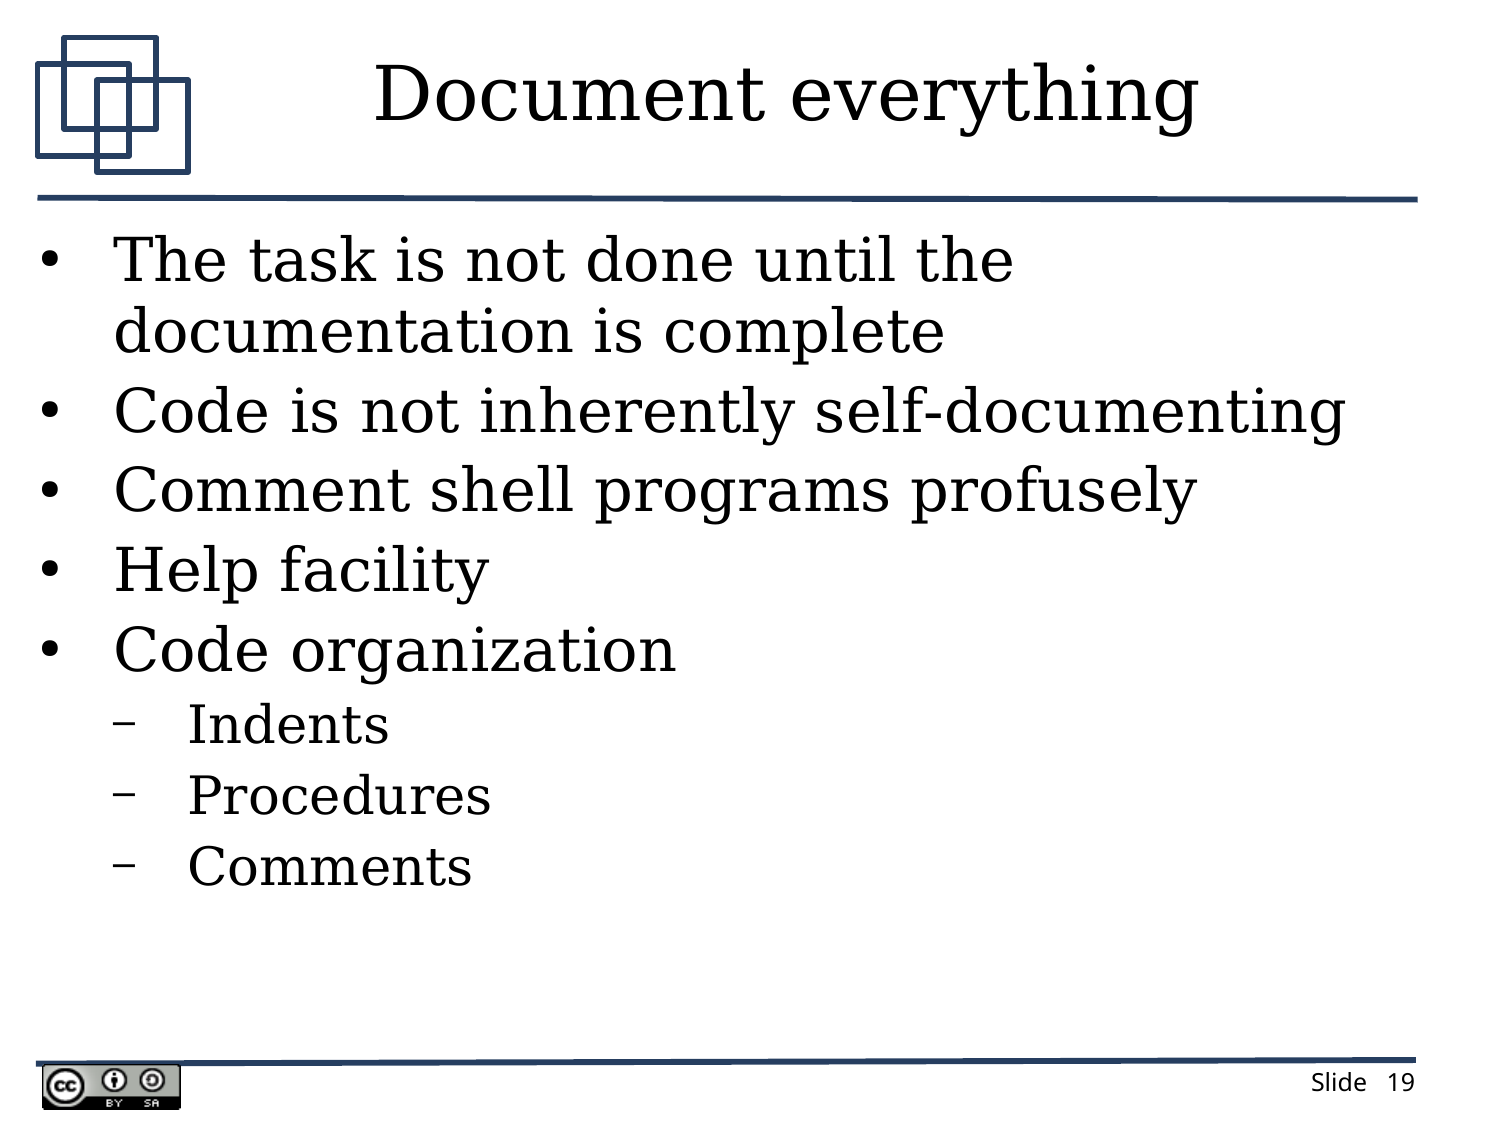

# Document everything
The task is not done until the documentation is complete
Code is not inherently self-documenting
Comment shell programs profusely
Help facility
Code organization
Indents
Procedures
Comments